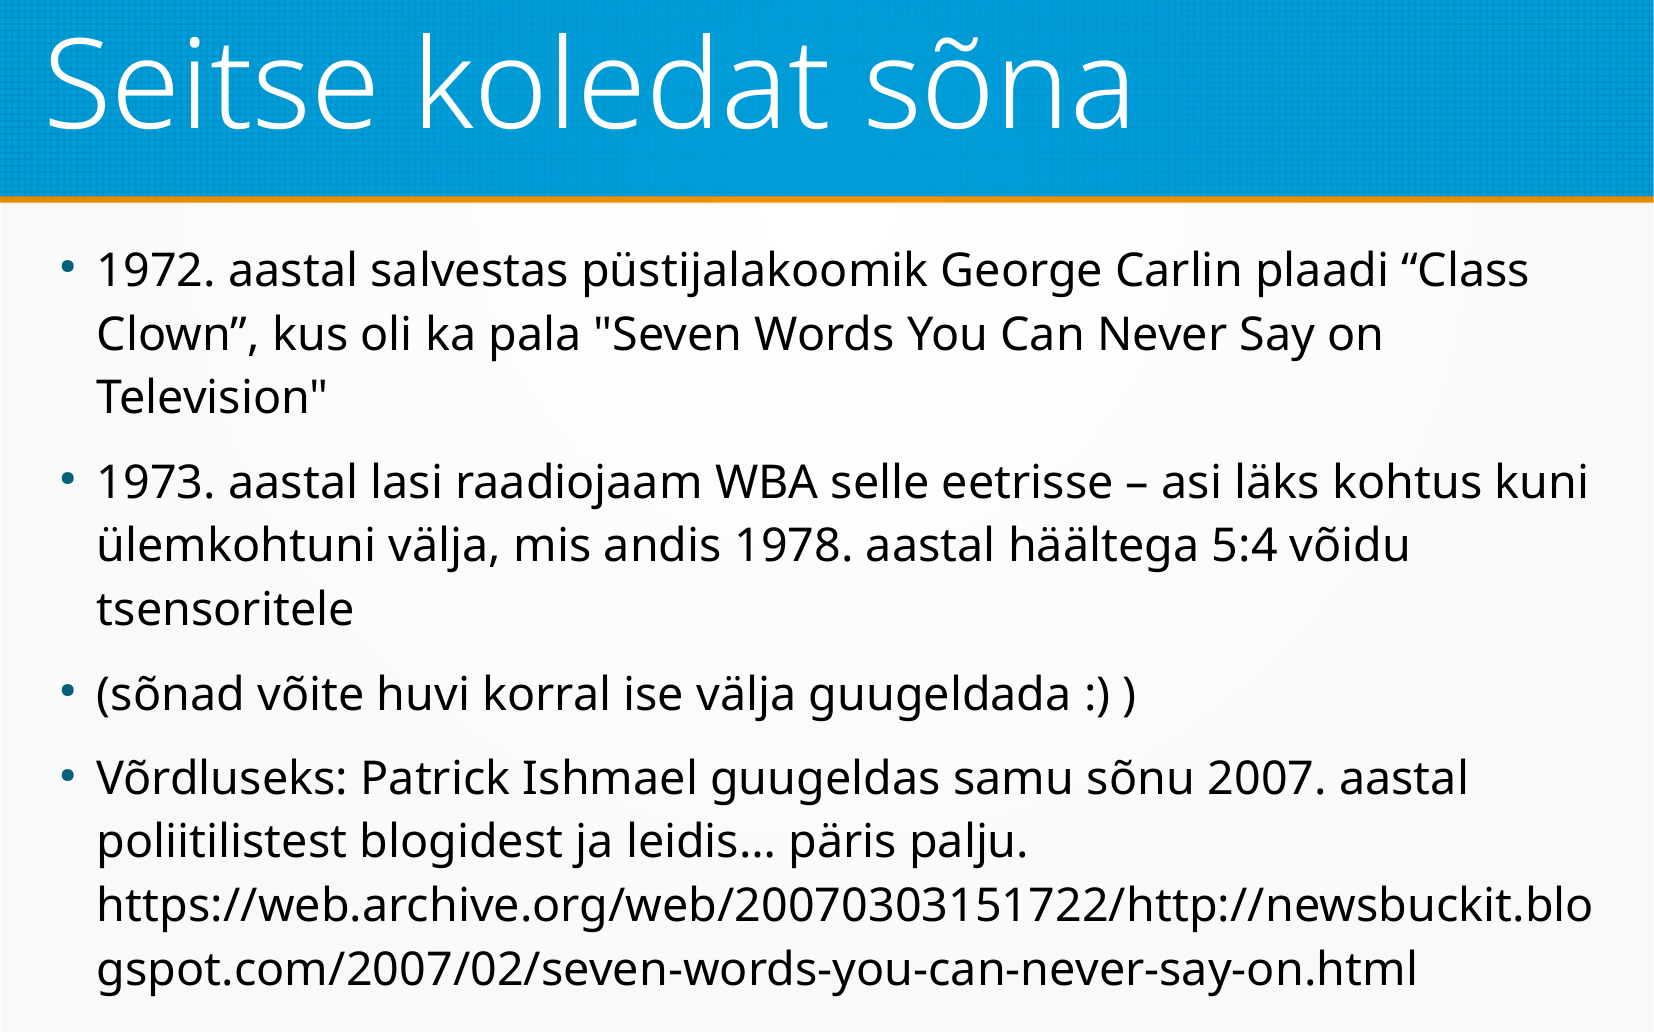

# Seitse koledat sõna
1972. aastal salvestas püstijalakoomik George Carlin plaadi “Class Clown”, kus oli ka pala "Seven Words You Can Never Say on Television"
1973. aastal lasi raadiojaam WBA selle eetrisse – asi läks kohtus kuni ülemkohtuni välja, mis andis 1978. aastal häältega 5:4 võidu tsensoritele
(sõnad võite huvi korral ise välja guugeldada :) )
Võrdluseks: Patrick Ishmael guugeldas samu sõnu 2007. aastal poliitilistest blogidest ja leidis… päris palju. https://web.archive.org/web/20070303151722/http://newsbuckit.blogspot.com/2007/02/seven-words-you-can-never-say-on.html